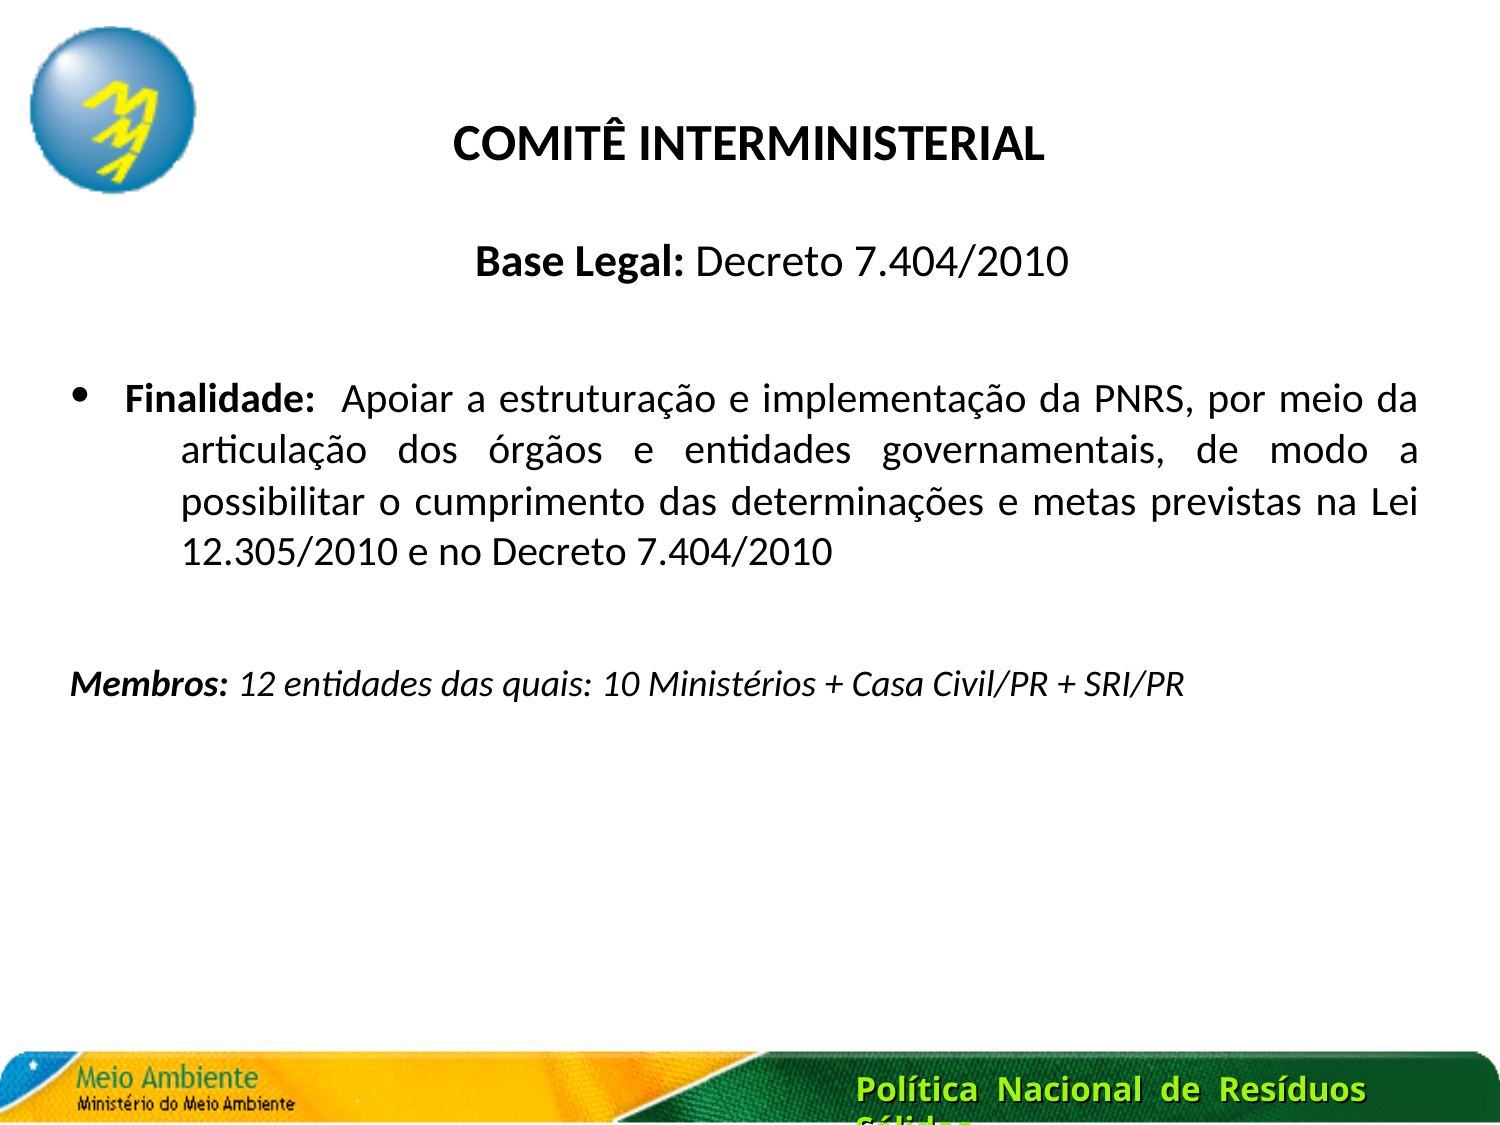

# COMITÊ INTERMINISTERIAL
Base Legal: Decreto 7.404/2010
Finalidade: Apoiar a estruturação e implementação da PNRS, por meio da articulação dos órgãos e entidades governamentais, de modo a possibilitar o cumprimento das determinações e metas previstas na Lei 12.305/2010 e no Decreto 7.404/2010
Membros: 12 entidades das quais: 10 Ministérios + Casa Civil/PR + SRI/PR